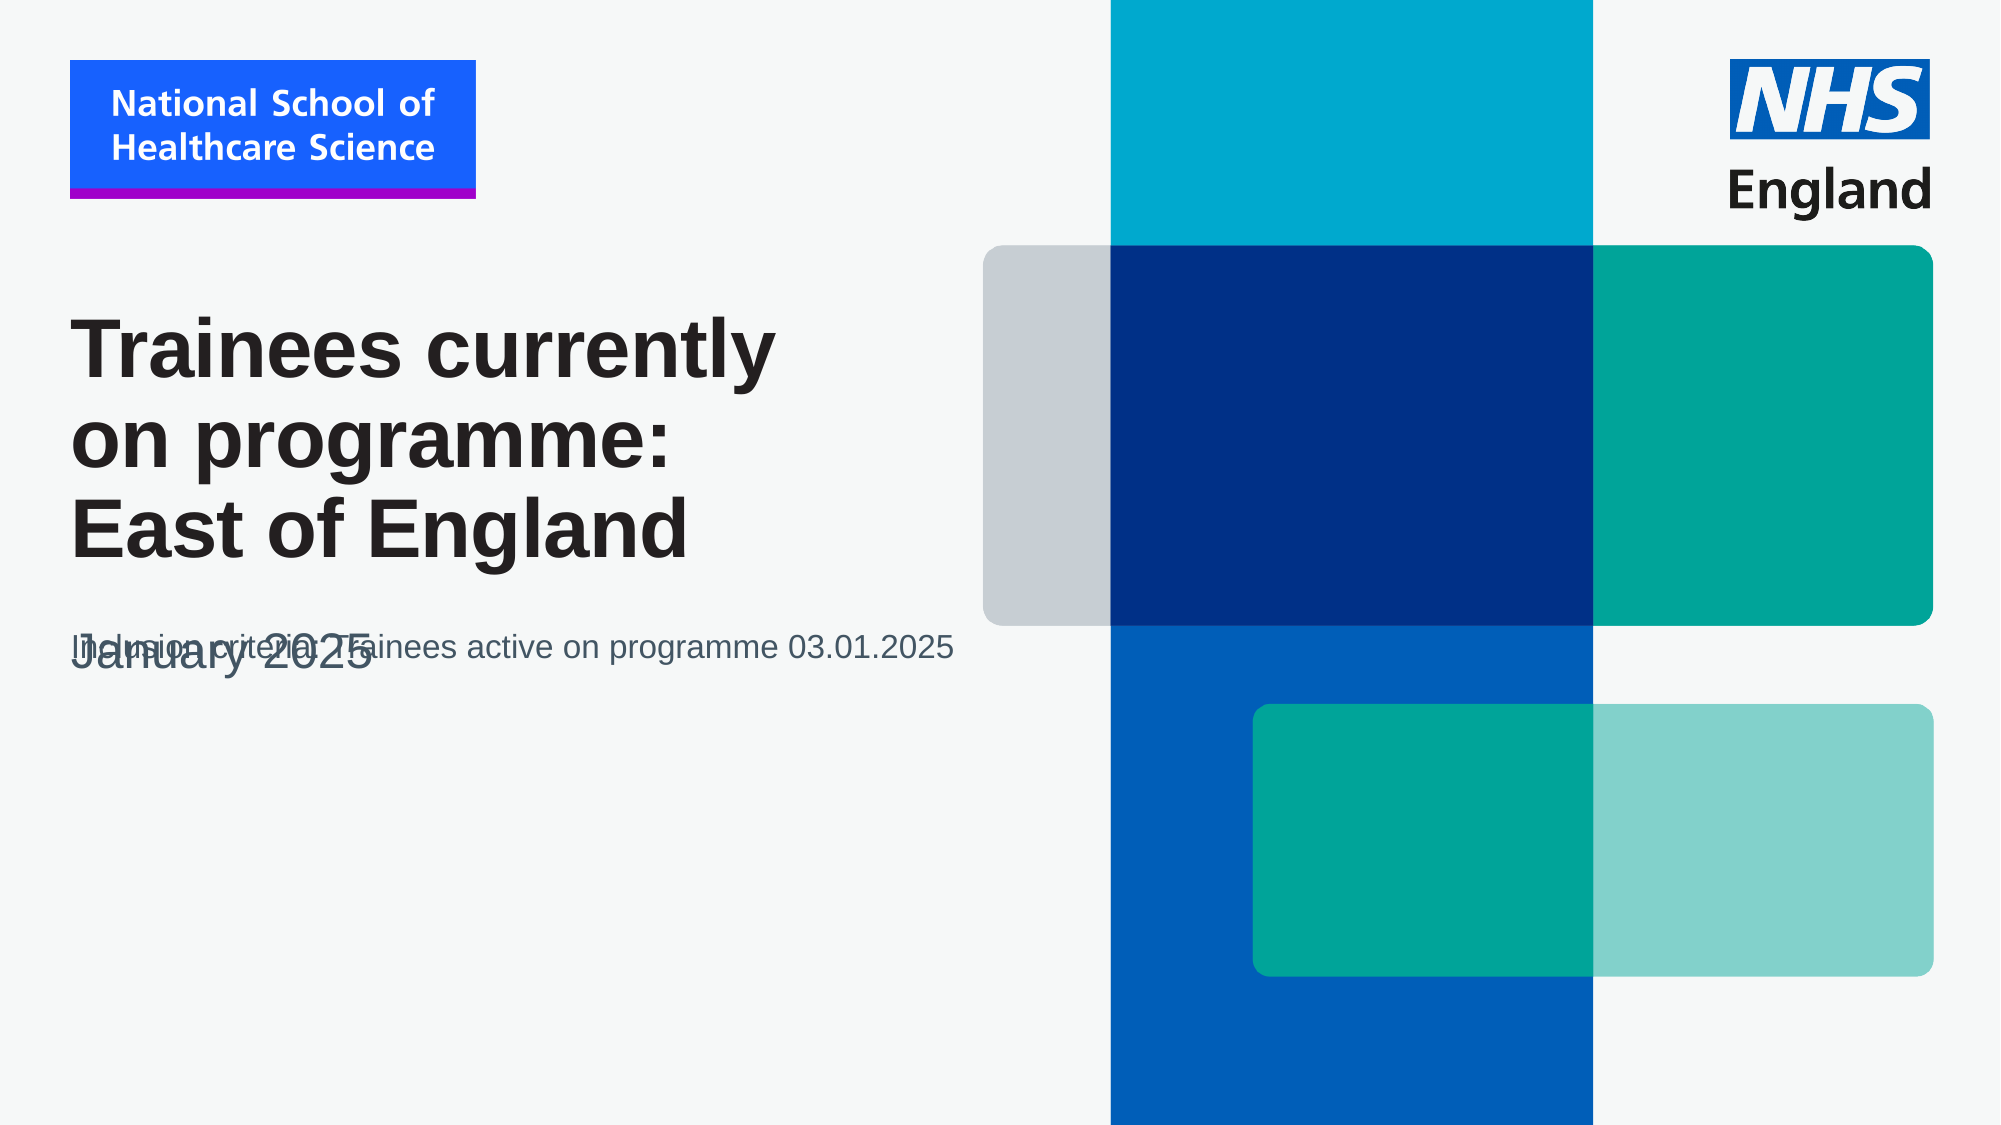

# Trainees currently on programme: East of England
January 2025
Inclusion criteria: Trainees active on programme 03.01.2025